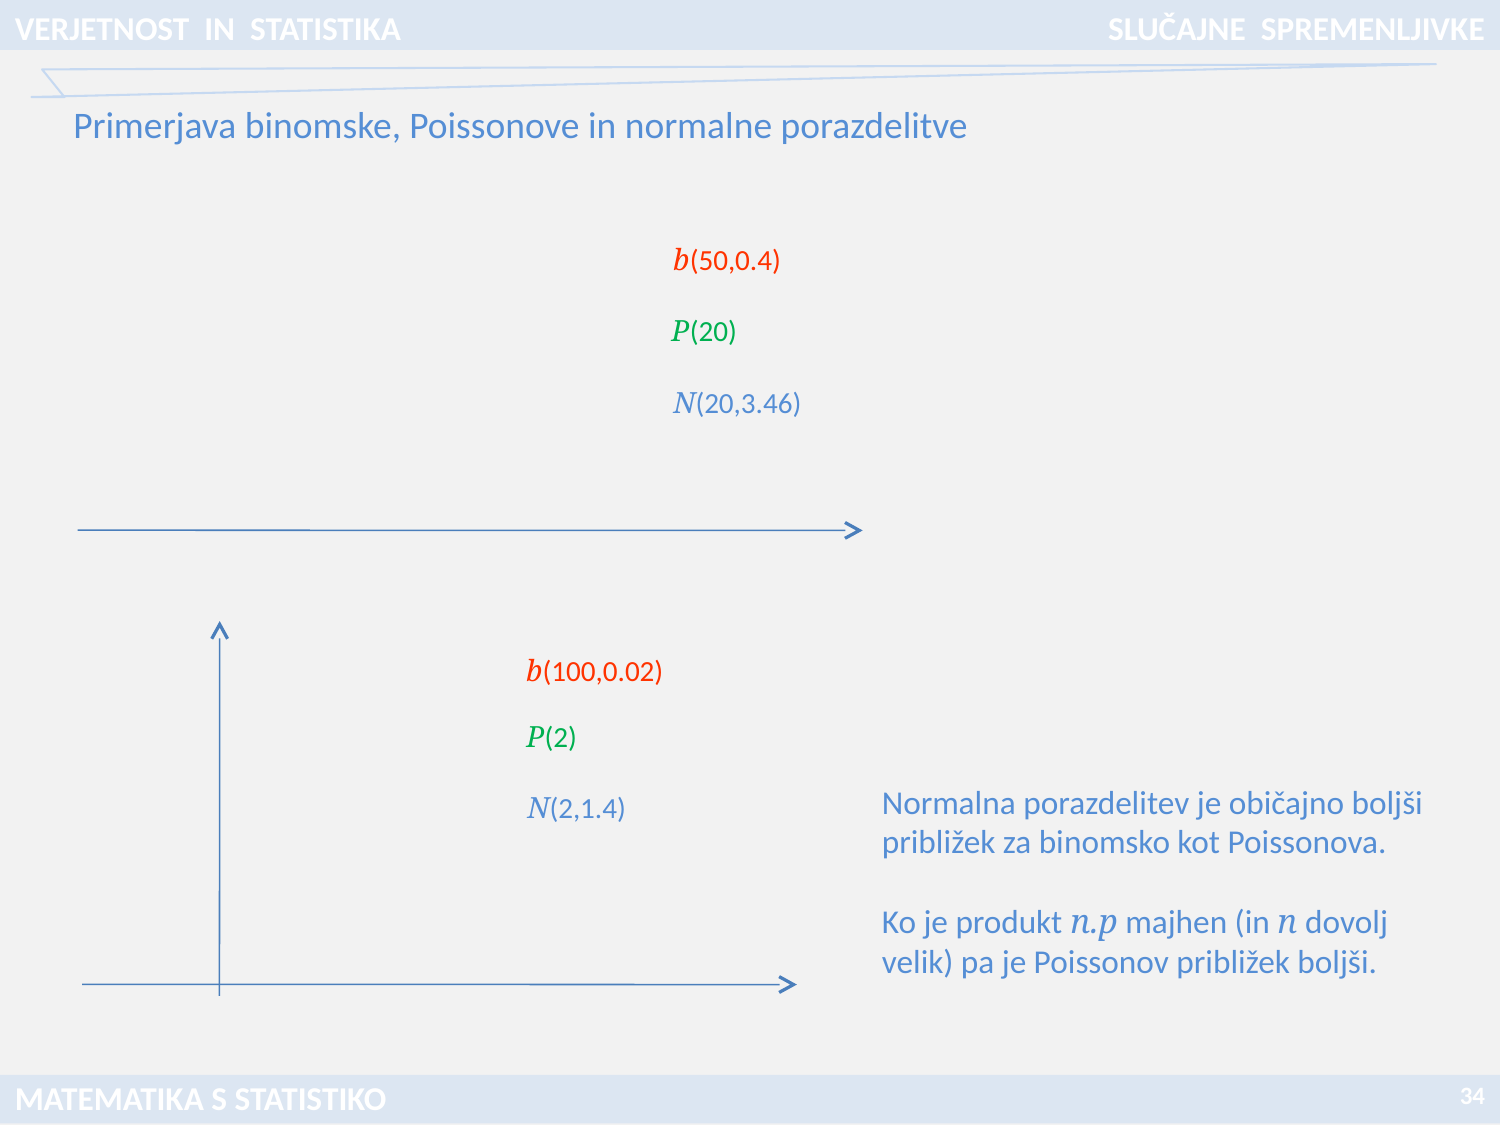

VERJETNOST IN STATISTIKA
SLUČAJNE SPREMENLJIVKE
Primerjava binomske, Poissonove in normalne porazdelitve
b(50,0.4)
N(20,3.46)
P(20)
N(2,1.4)
b(100,0.02)
P(2)
Normalna porazdelitev je običajno boljši približek za binomsko kot Poissonova.
Ko je produkt n.p majhen (in n dovolj velik) pa je Poissonov približek boljši.
MATEMATIKA S STATISTIKO